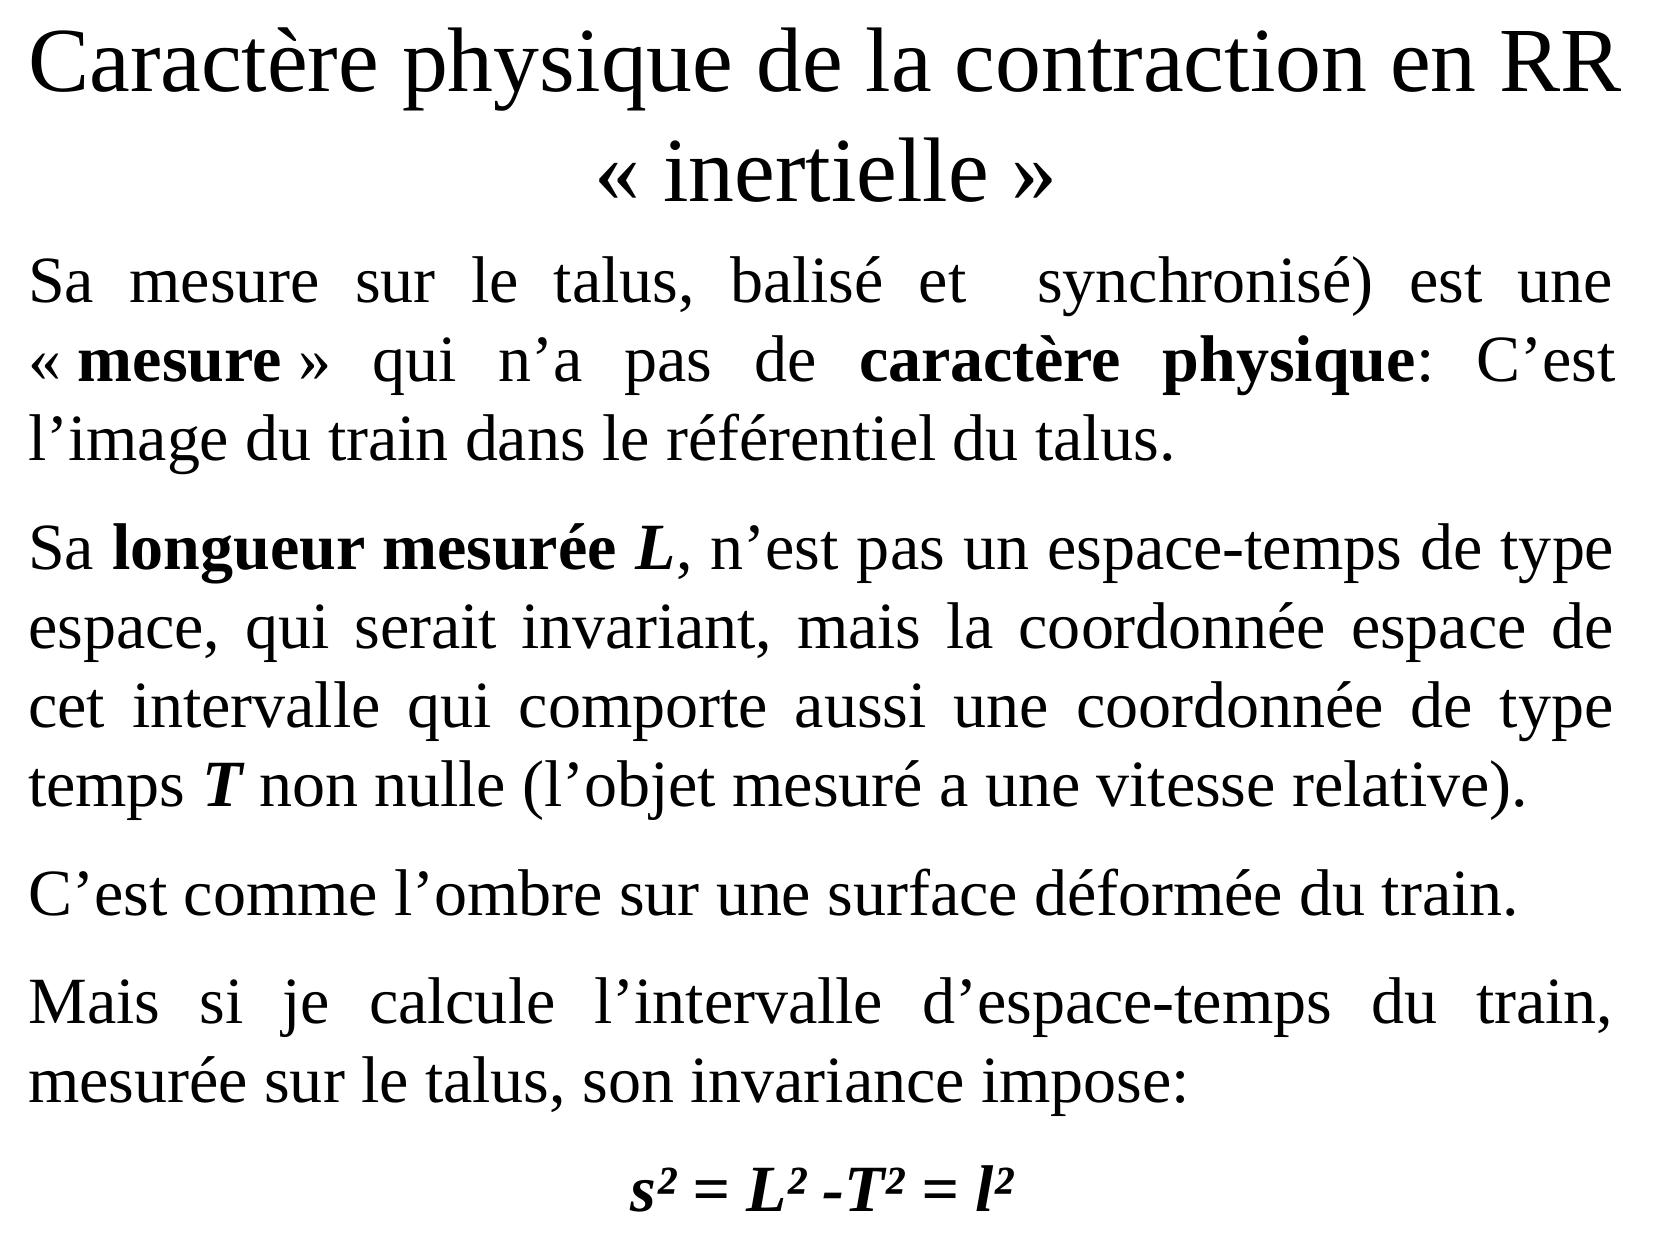

# Caractère physique de la contraction en RR « inertielle »
Sa mesure sur le talus, balisé et synchronisé) est une « mesure » qui n’a pas de caractère physique: C’est l’image du train dans le référentiel du talus.
Sa longueur mesurée L, n’est pas un espace-temps de type espace, qui serait invariant, mais la coordonnée espace de cet intervalle qui comporte aussi une coordonnée de type temps T non nulle (l’objet mesuré a une vitesse relative).
C’est comme l’ombre sur une surface déformée du train.
Mais si je calcule l’intervalle d’espace-temps du train, mesurée sur le talus, son invariance impose:
s² = L² -T² = l²